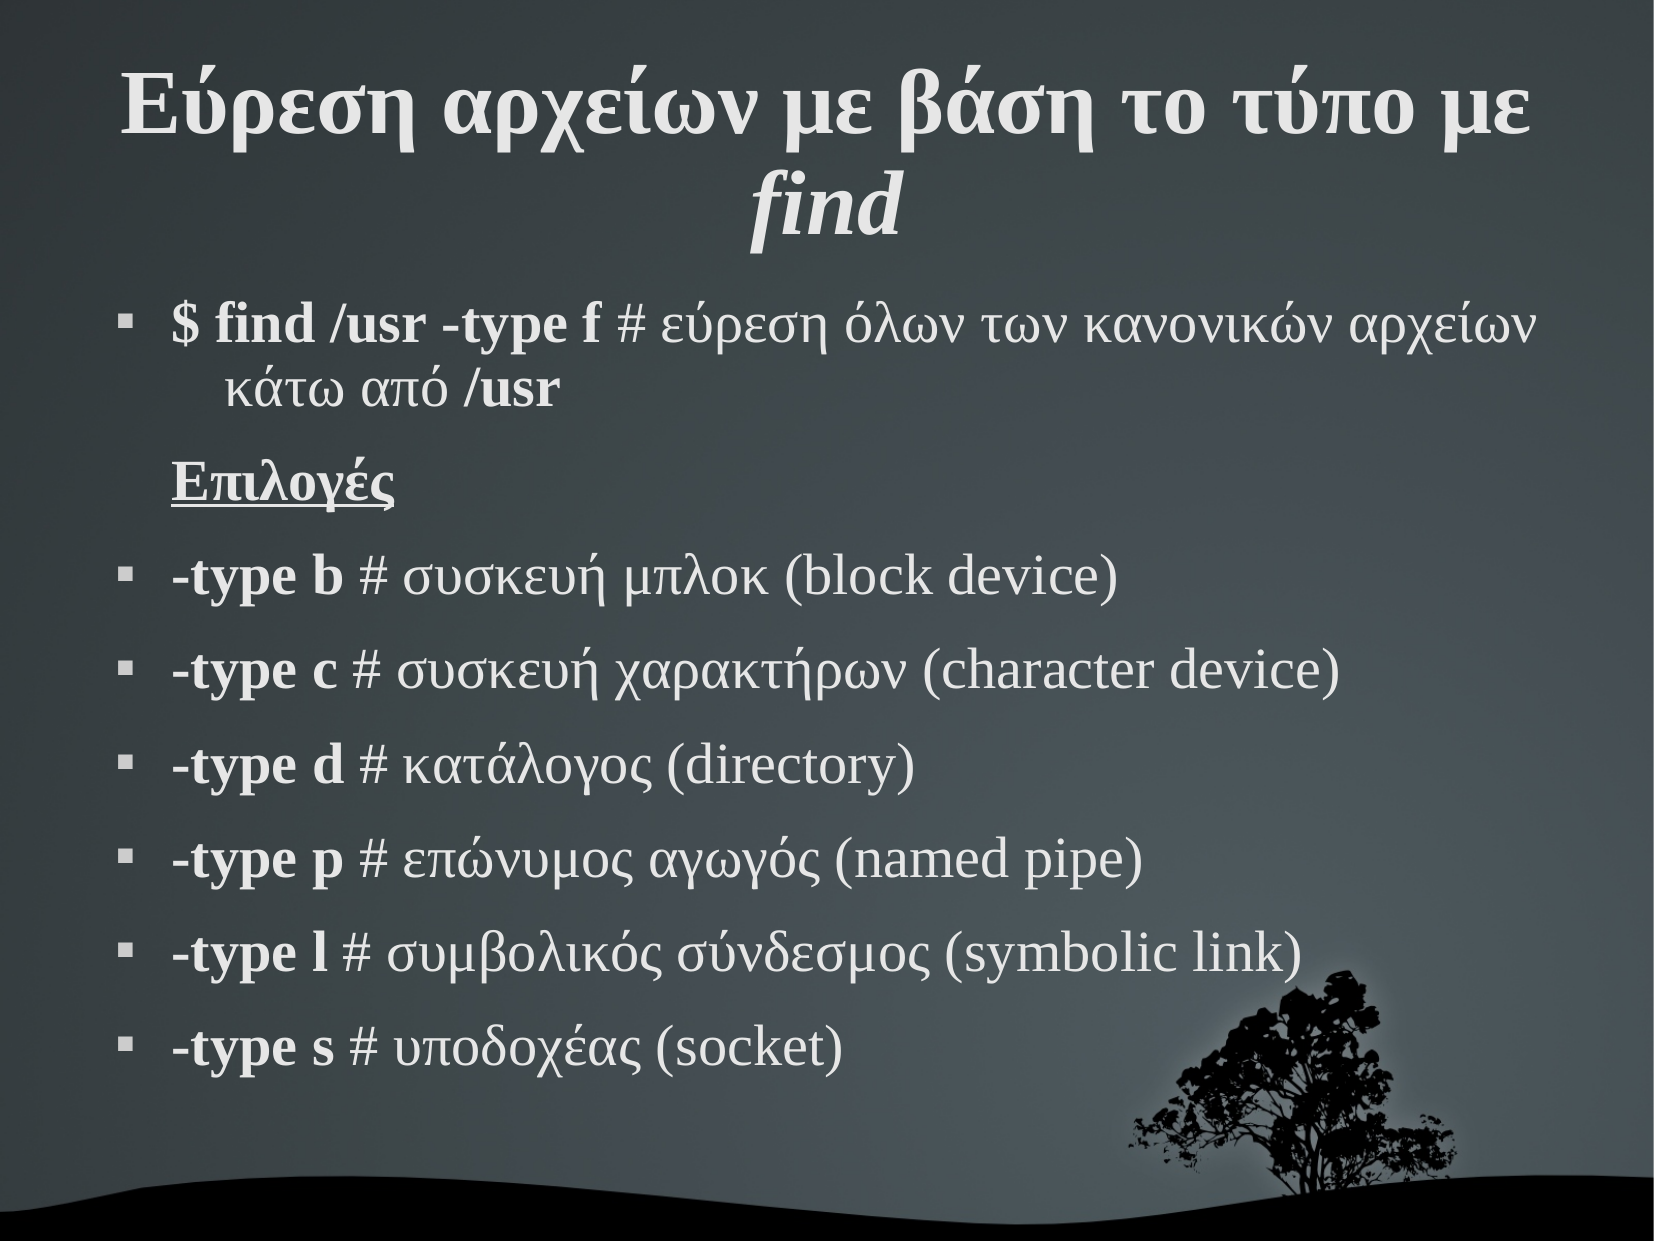

Εύρεση αρχείων με βάση το τύπο με find
# $ find /usr -type f # εύρεση όλων των κανονικών αρχείων κάτω από /usr
Επιλογές
-type b # συσκευή μπλοκ (block device)
-type c # συσκευή χαρακτήρων (character device)
-type d # κατάλογος (directory)
-type p # επώνυμος αγωγός (named pipe)
-type l # συμβολικός σύνδεσμος (symbolic link)
-type s # υποδοχέας (socket)